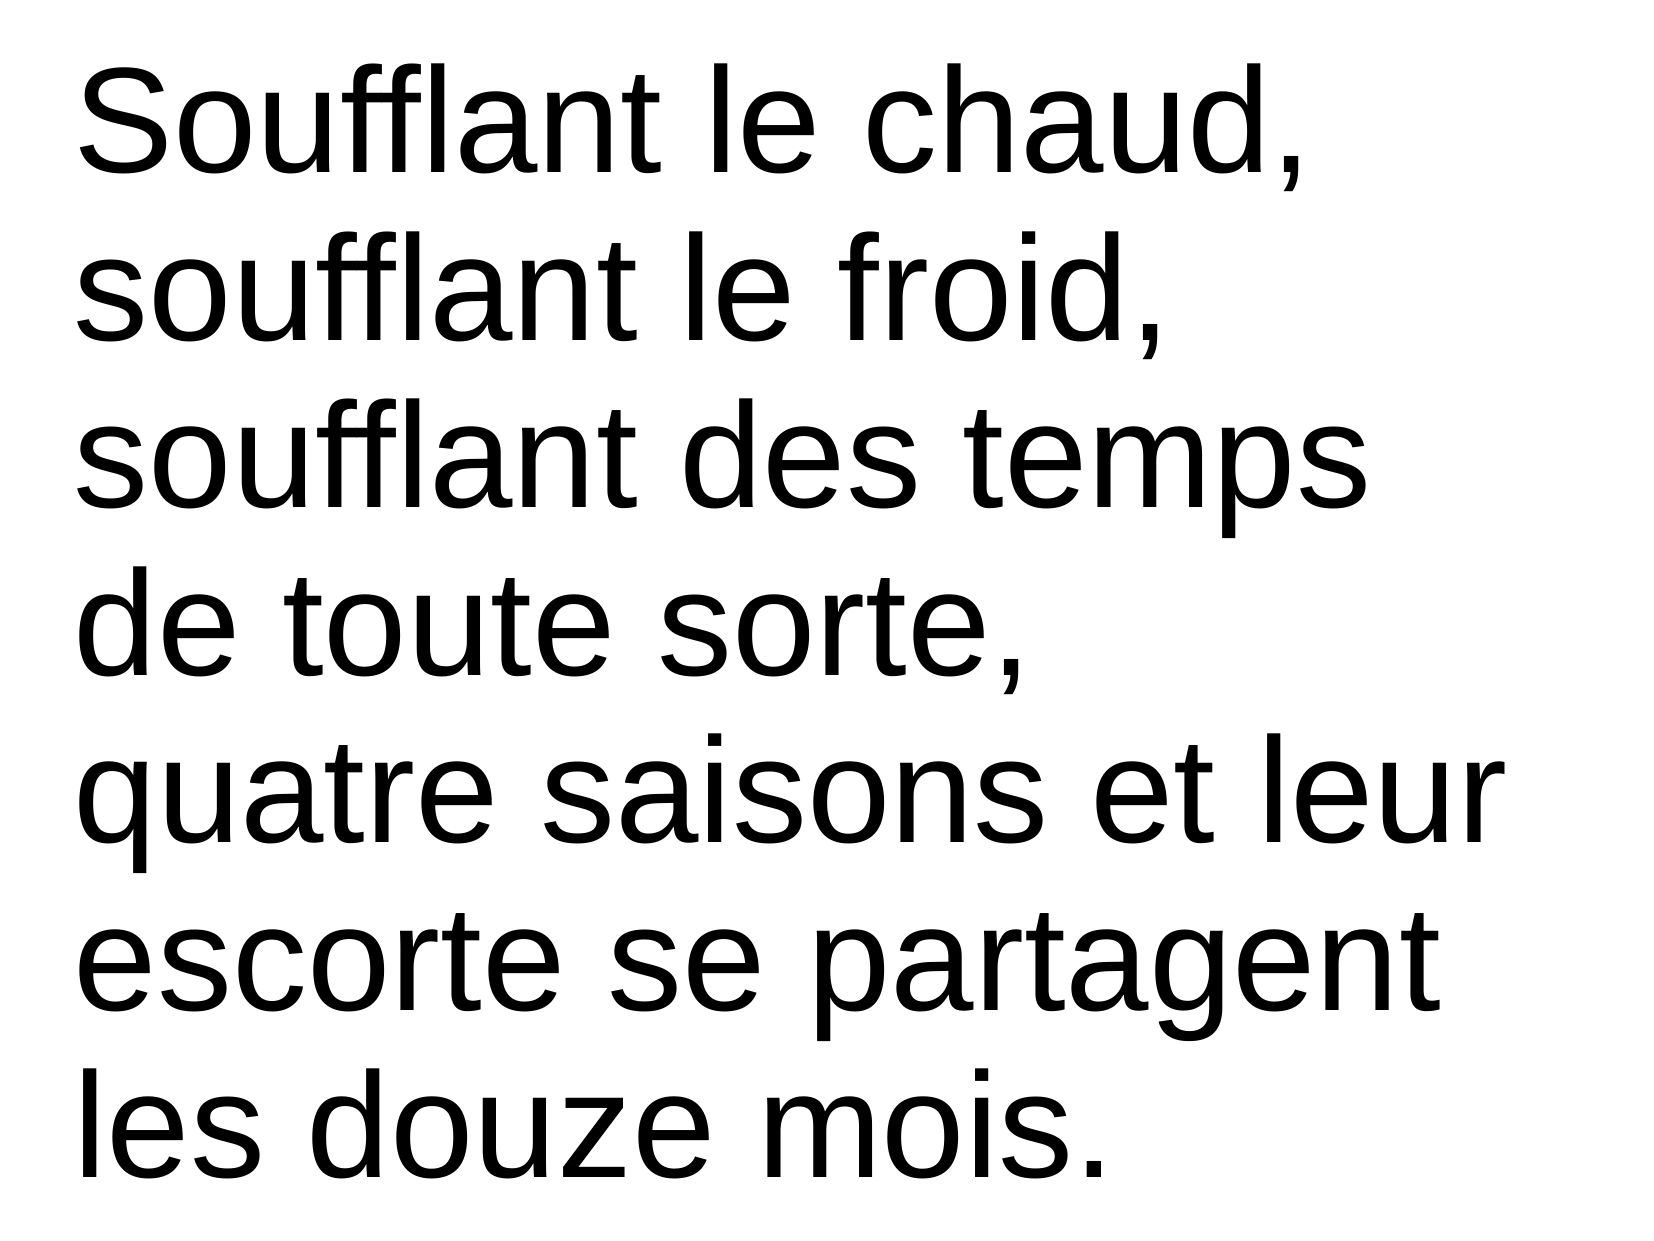

Soufflant le chaud, soufflant le froid, soufflant des temps de toute sorte,
quatre saisons et leur escorte se partagent les douze mois.